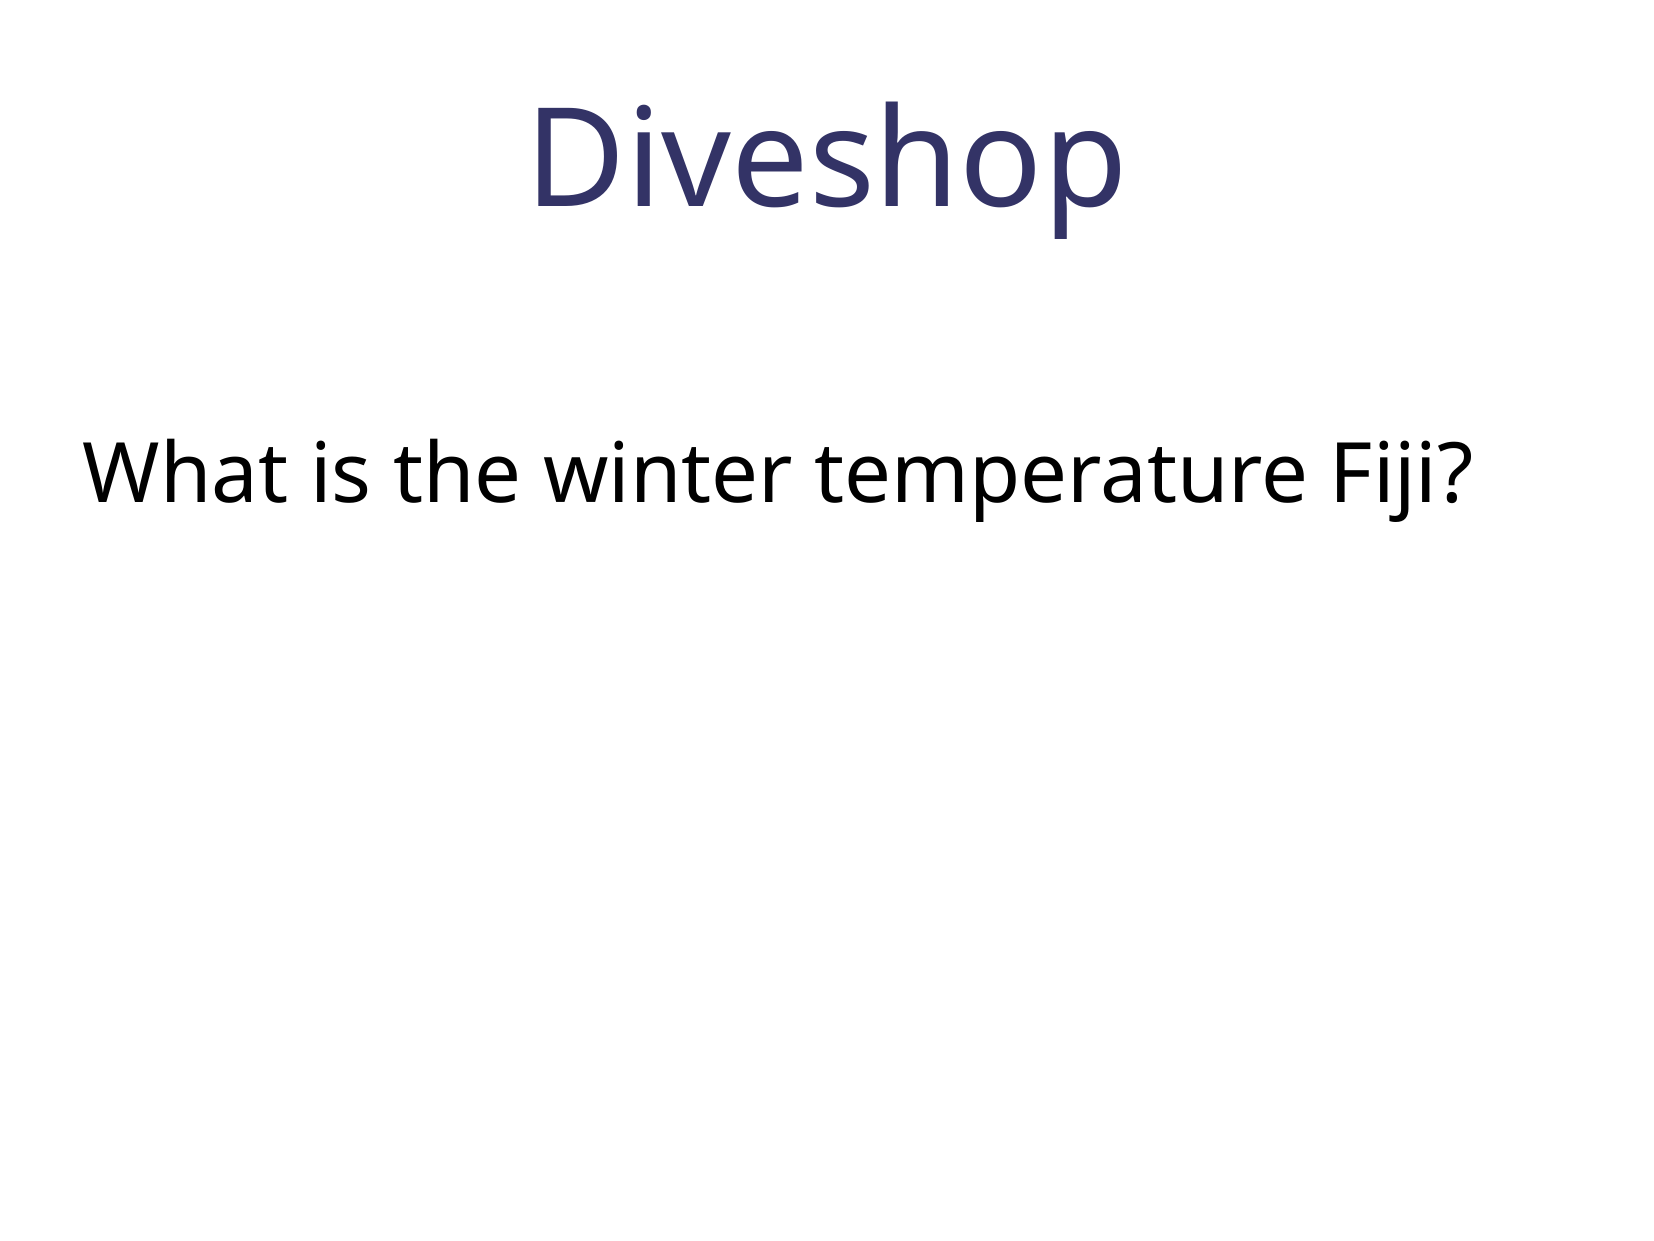

# Diveshop
What is the winter temperature Fiji?